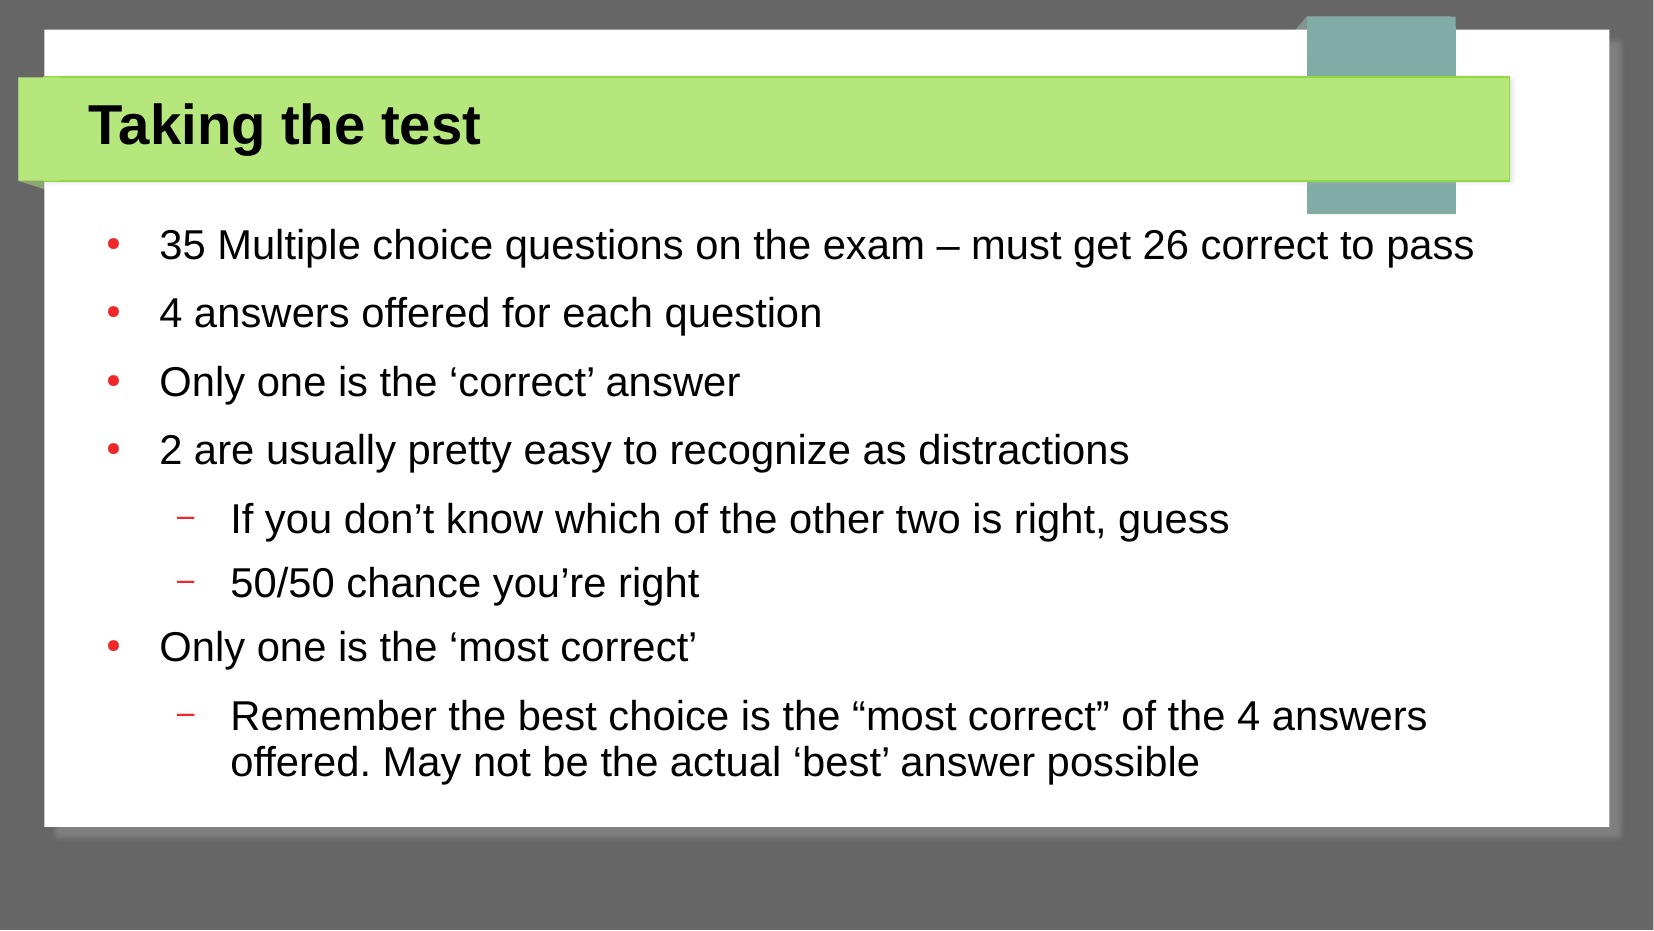

# Taking the test
35 Multiple choice questions on the exam – must get 26 correct to pass
4 answers offered for each question
Only one is the ‘correct’ answer
2 are usually pretty easy to recognize as distractions
If you don’t know which of the other two is right, guess
50/50 chance you’re right
Only one is the ‘most correct’
Remember the best choice is the “most correct” of the 4 answers offered. May not be the actual ‘best’ answer possible